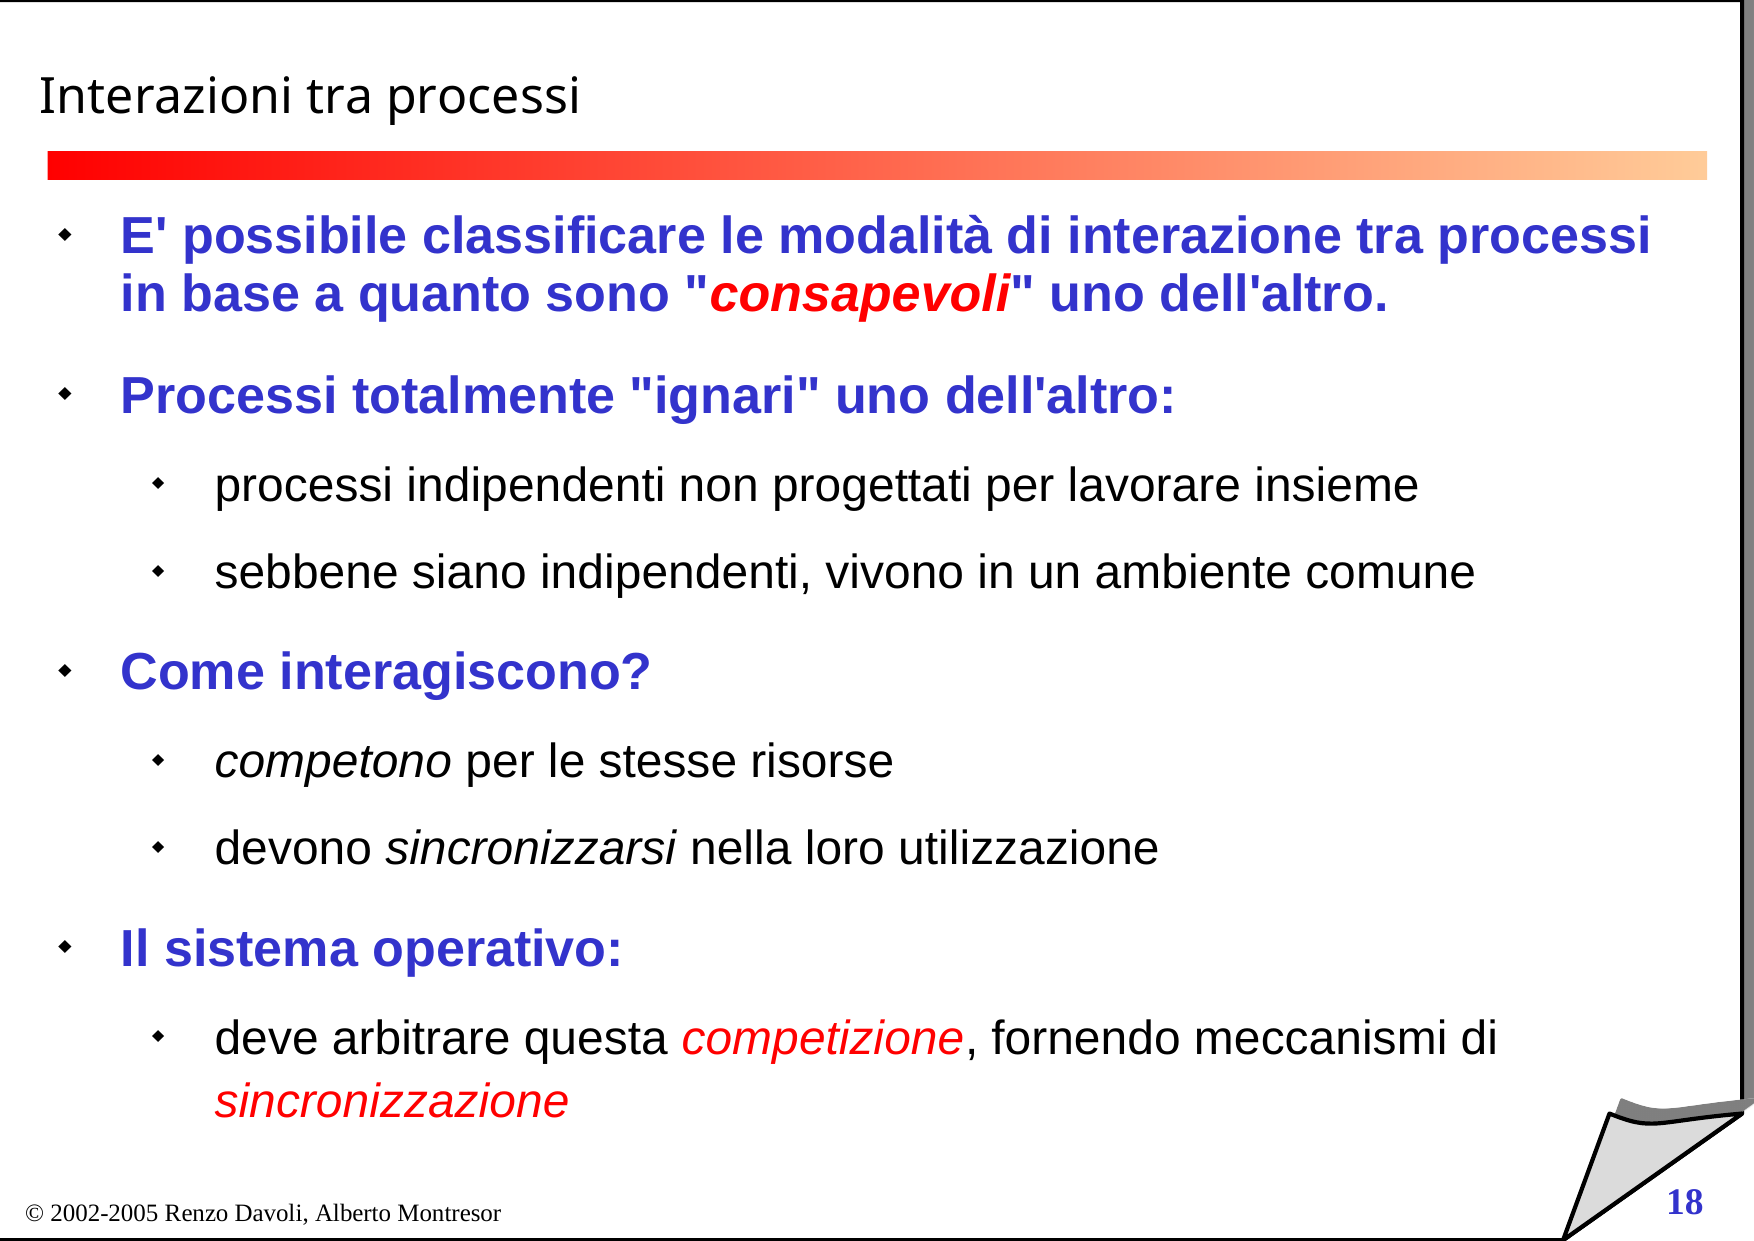

# Interazioni tra processi
E' possibile classificare le modalità di interazione tra processi in base a quanto sono "consapevoli" uno dell'altro.
Processi totalmente "ignari" uno dell'altro:
processi indipendenti non progettati per lavorare insieme
sebbene siano indipendenti, vivono in un ambiente comune
Come interagiscono?
competono per le stesse risorse
devono sincronizzarsi nella loro utilizzazione
Il sistema operativo:
deve arbitrare questa competizione, fornendo meccanismi di sincronizzazione